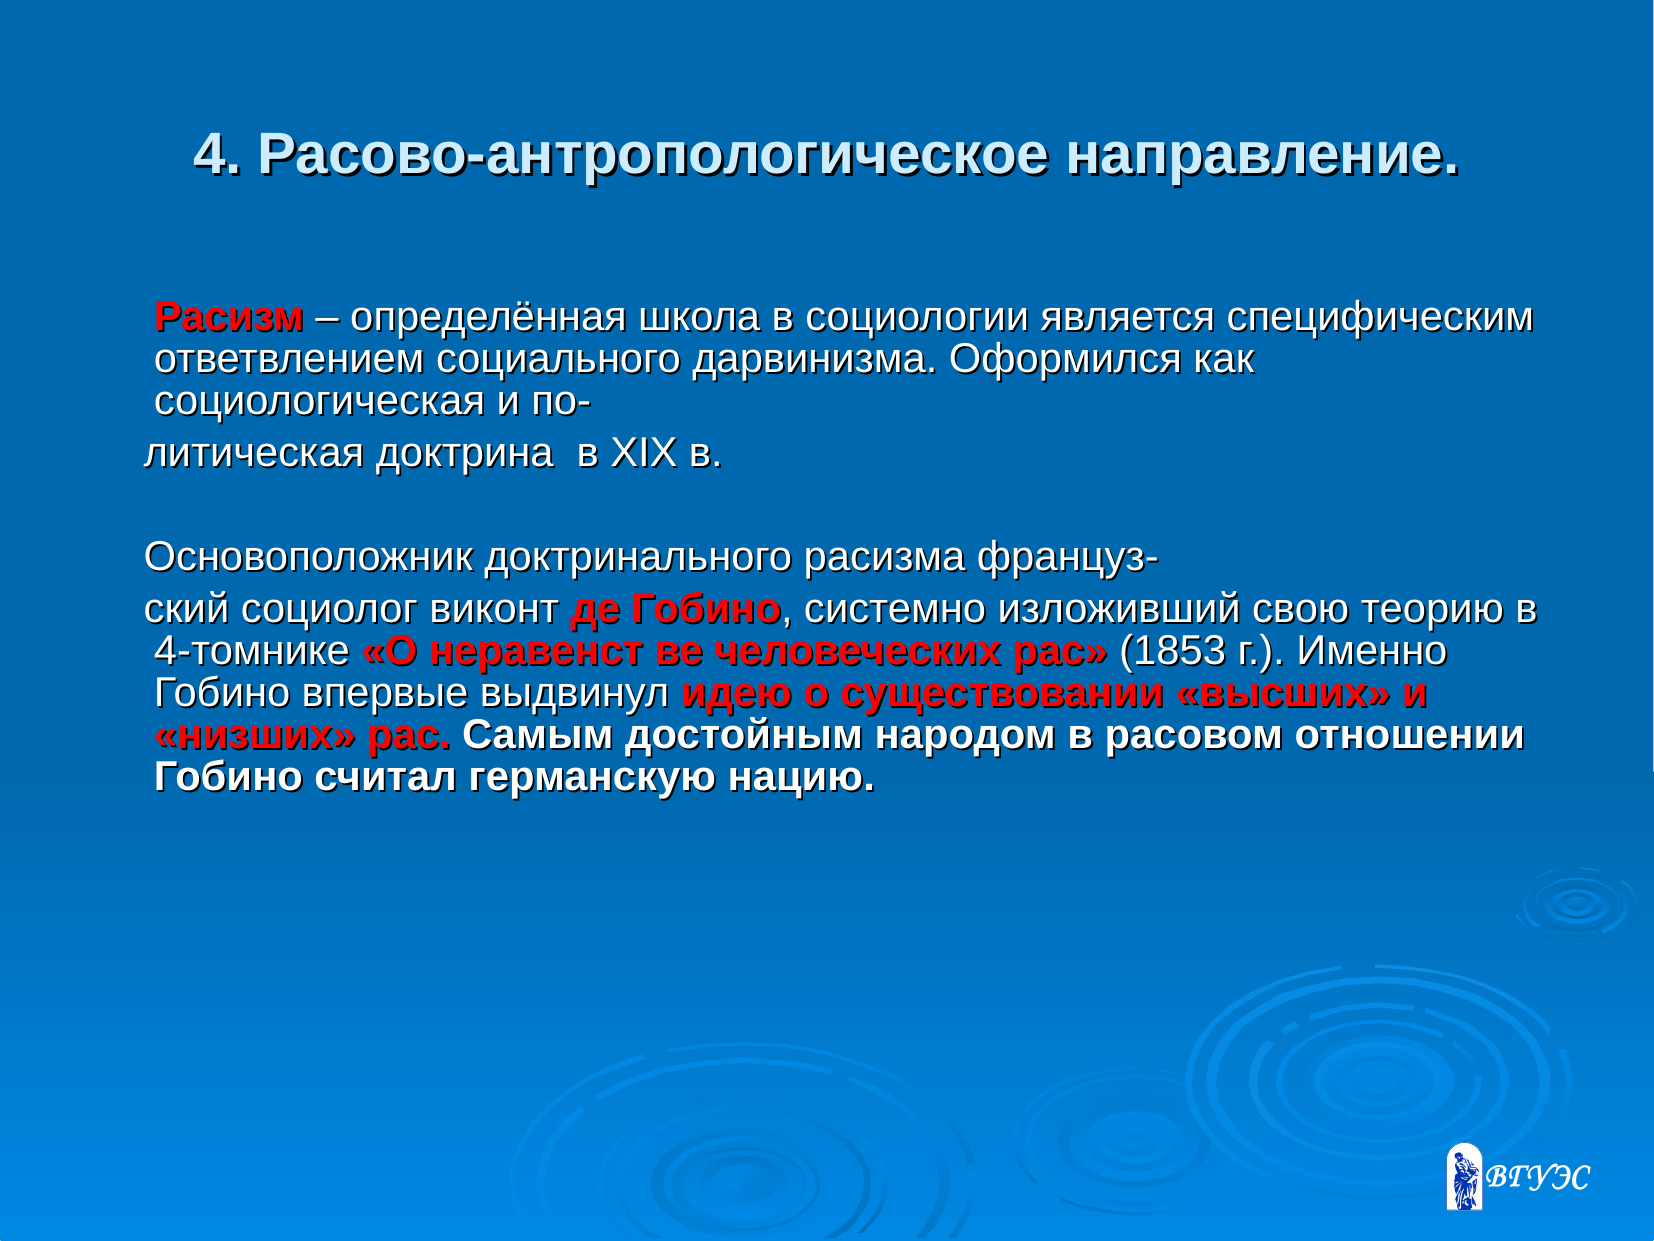

# 4. Расово-антропологическое направление.
	Расизм – определённая школа в социологии является специфическим ответвлением социального дарвинизма. Оформился как социологическая и по-
 литическая доктрина в XIX в.
 Основоположник доктринального расизма француз-
 ский социолог виконт де Гобино, системно изложивший свою теорию в 4-томнике «О неравенст ве человеческих рас» (1853 г.). Именно Гобино впервые выдвинул идею о существовании «высших» и «низших» рас. Самым достойным народом в расовом отношении Гобино считал германскую нацию.